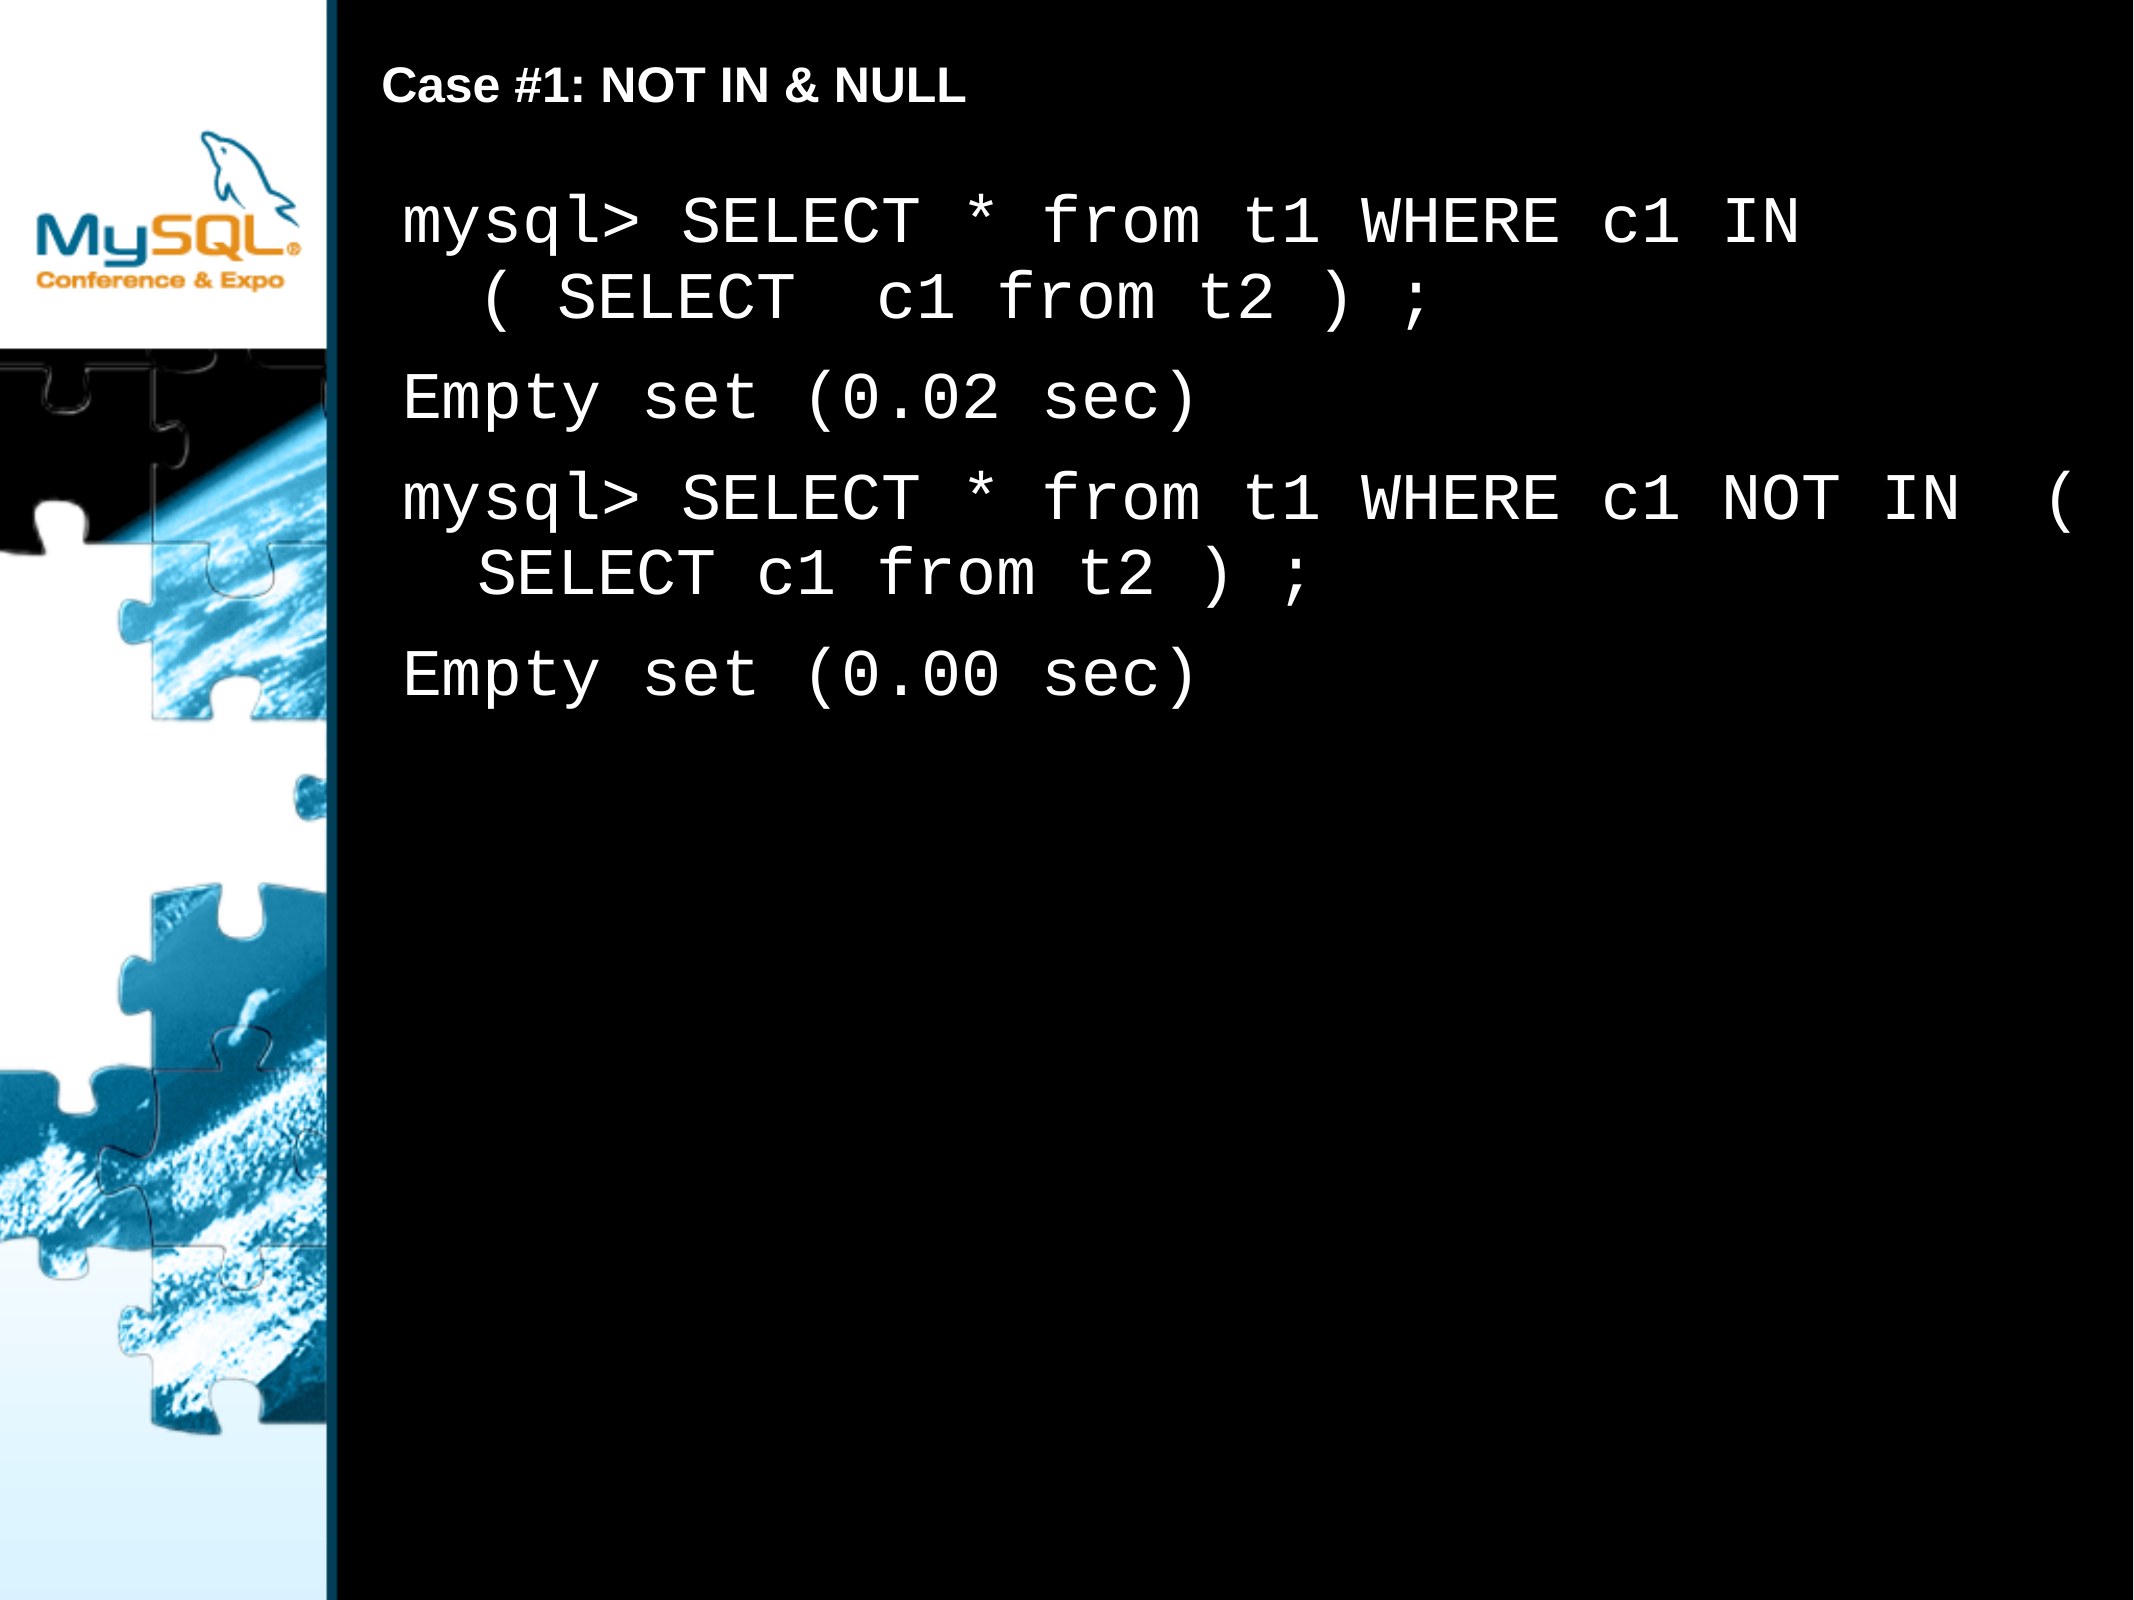

# Case #1: NOT IN & NULL
mysql> SELECT * from t1 WHERE c1 IN ( SELECT c1 from t2 ) ;
Empty set (0.02 sec)
mysql> SELECT * from t1 WHERE c1 NOT IN ( SELECT c1 from t2 ) ;
Empty set (0.00 sec)